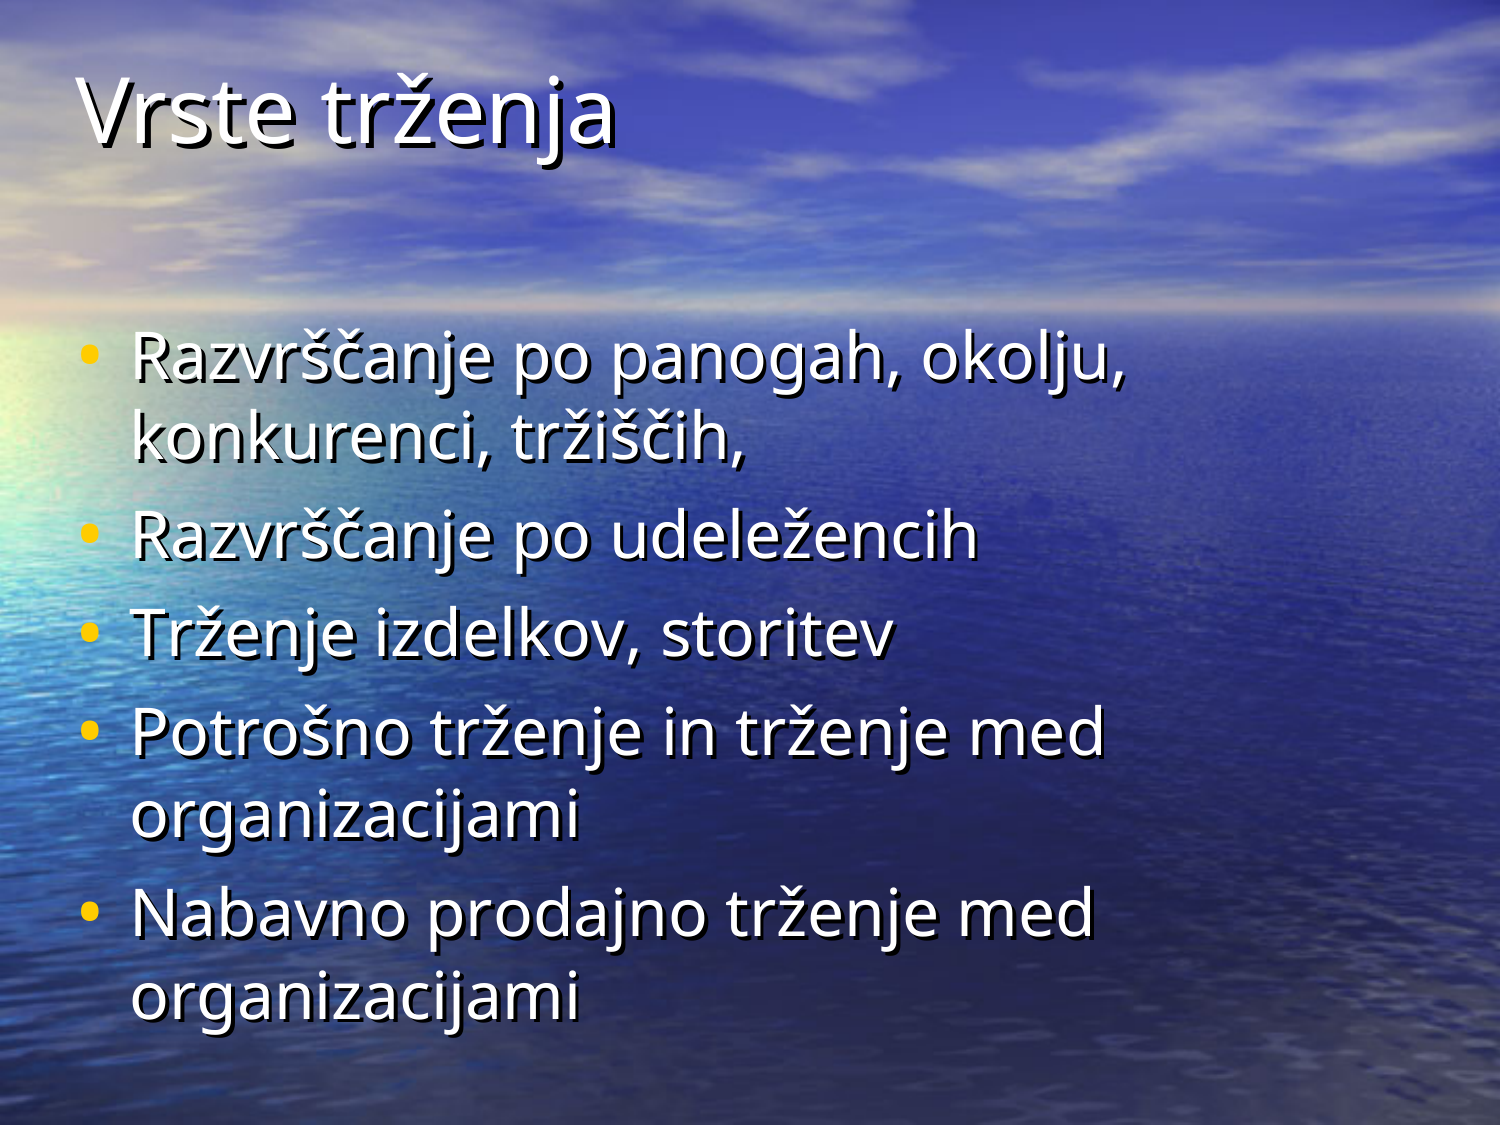

# Vrste trženja
Razvrščanje po panogah, okolju, konkurenci, tržiščih,
Razvrščanje po udeležencih
Trženje izdelkov, storitev
Potrošno trženje in trženje med organizacijami
Nabavno prodajno trženje med organizacijami